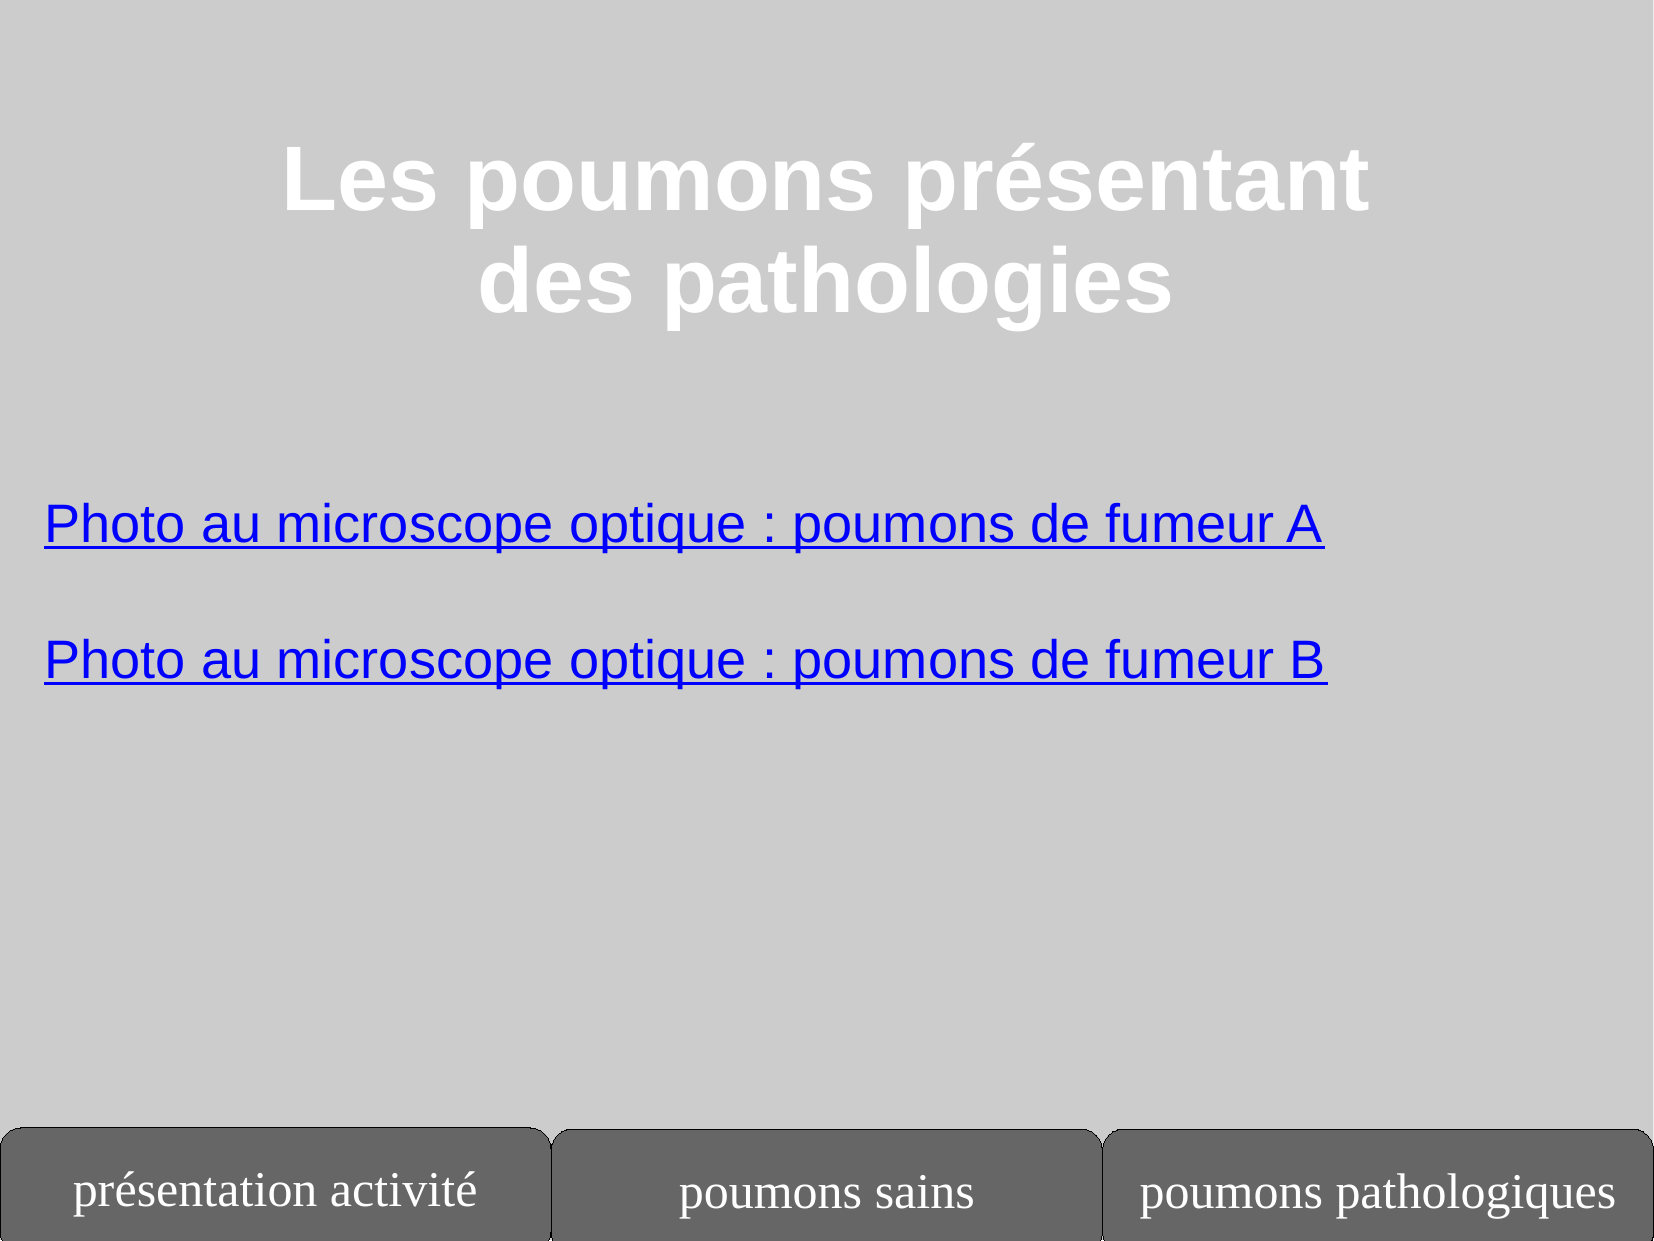

# Les poumons présentant des pathologies
Photo au microscope optique : poumons de fumeur A
Photo au microscope optique : poumons de fumeur B